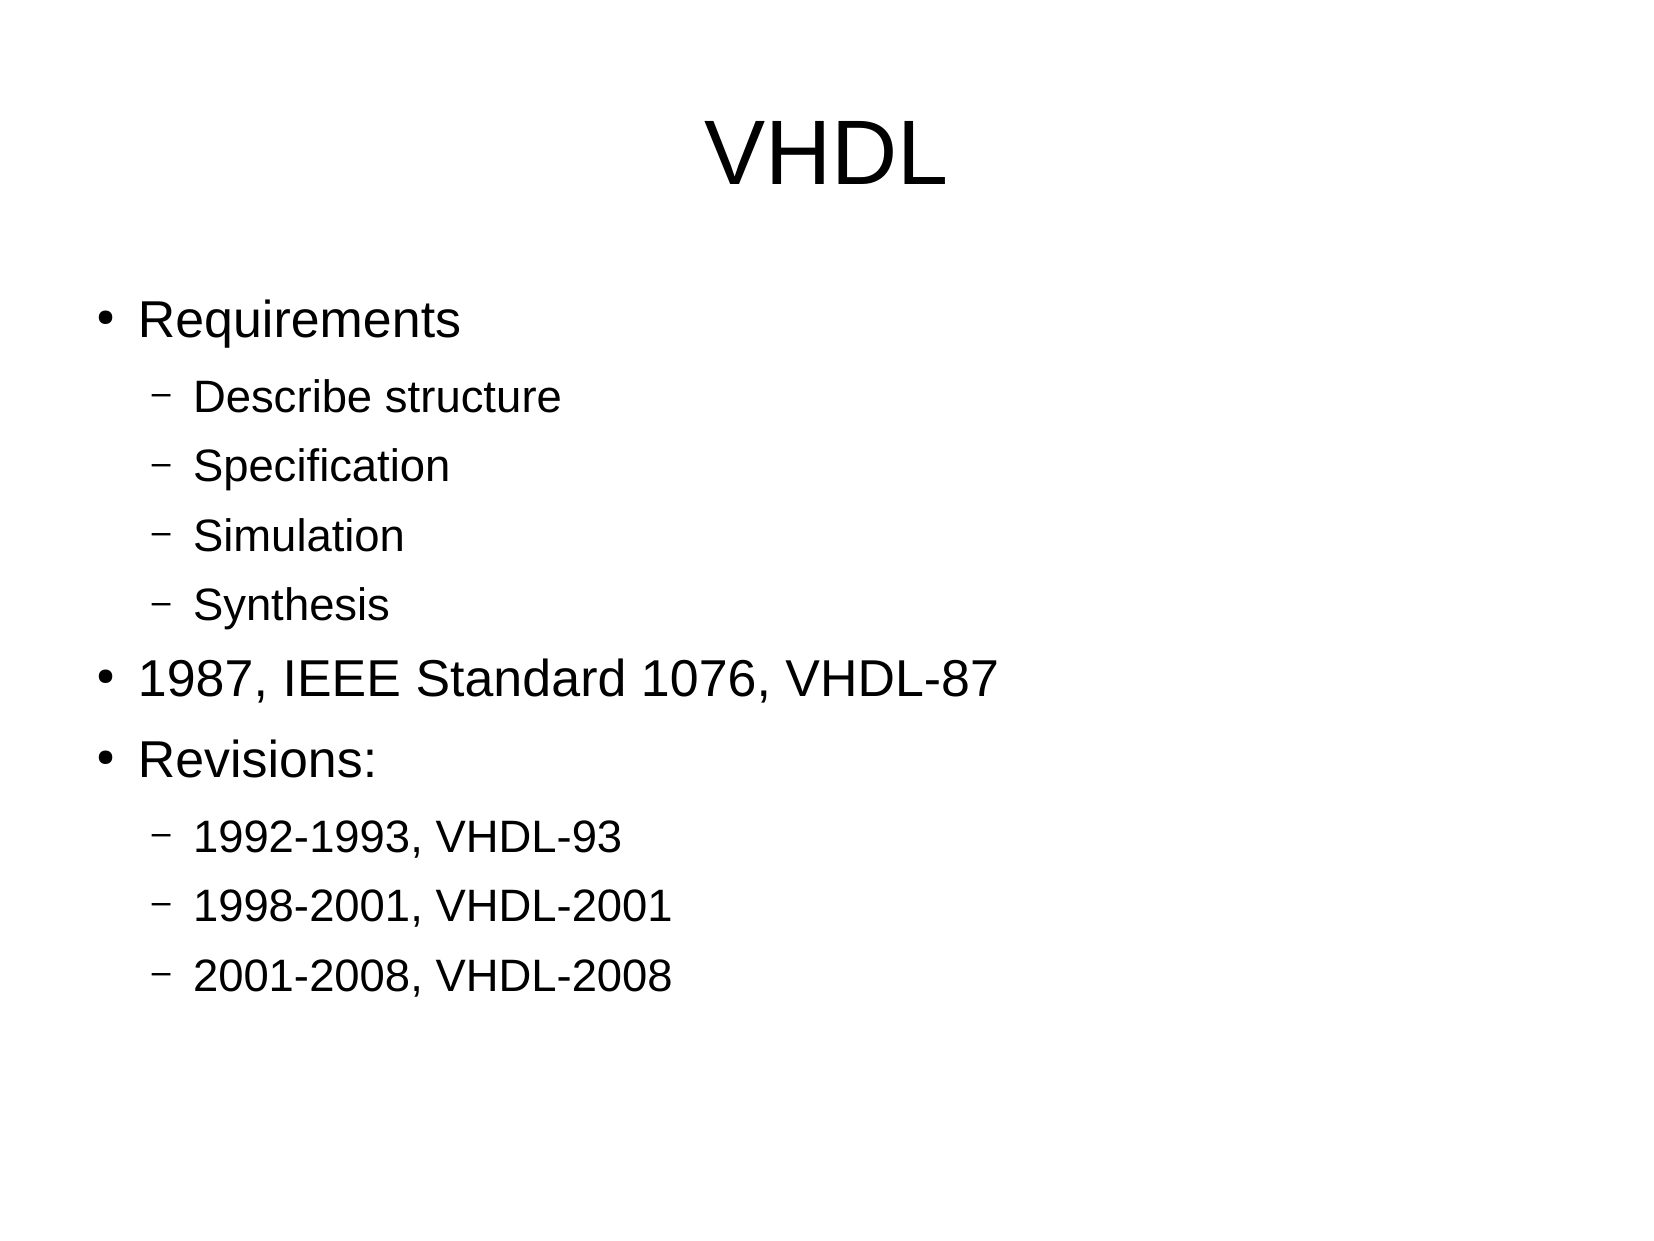

# VHDL
Requirements
Describe structure
Specification
Simulation
Synthesis
1987, IEEE Standard 1076, VHDL-87
Revisions:
1992-1993, VHDL-93
1998-2001, VHDL-2001
2001-2008, VHDL-2008